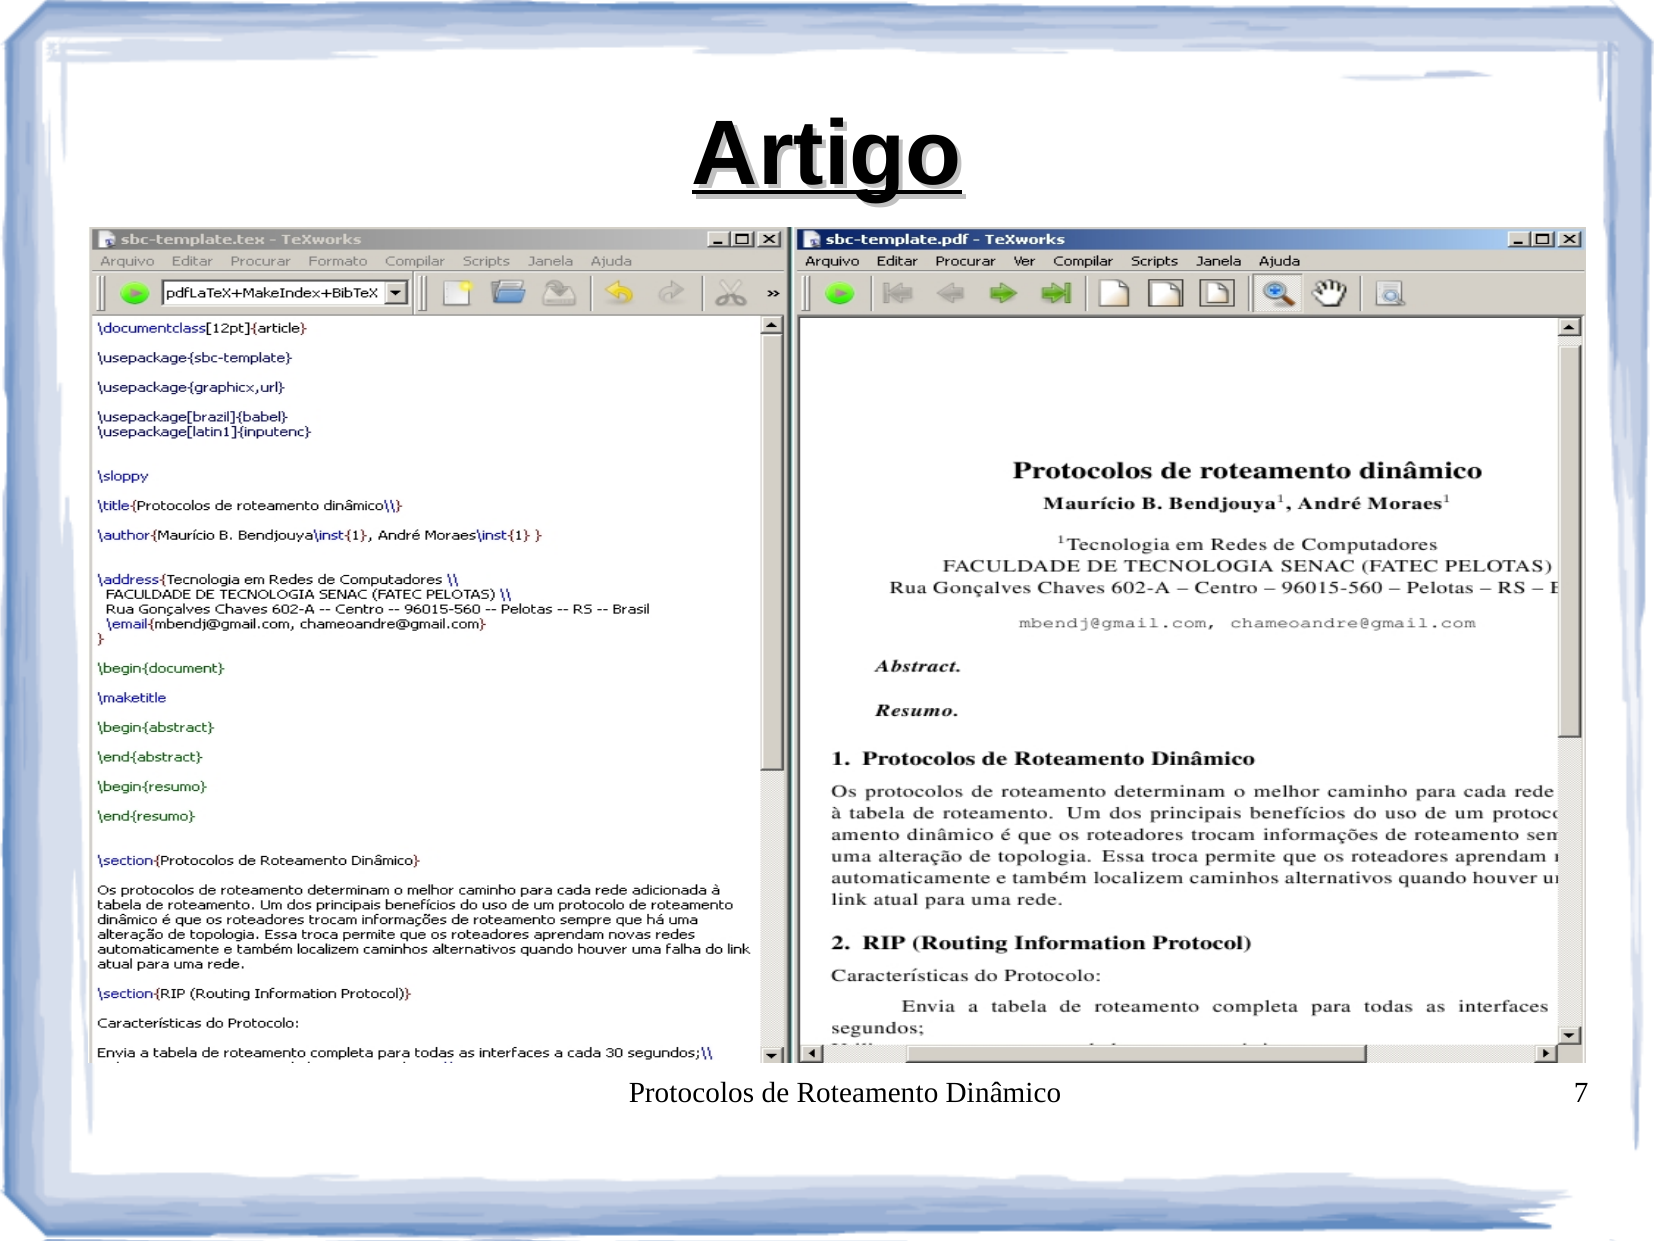

# Artigo
Protocolos de Roteamento Dinâmico
7